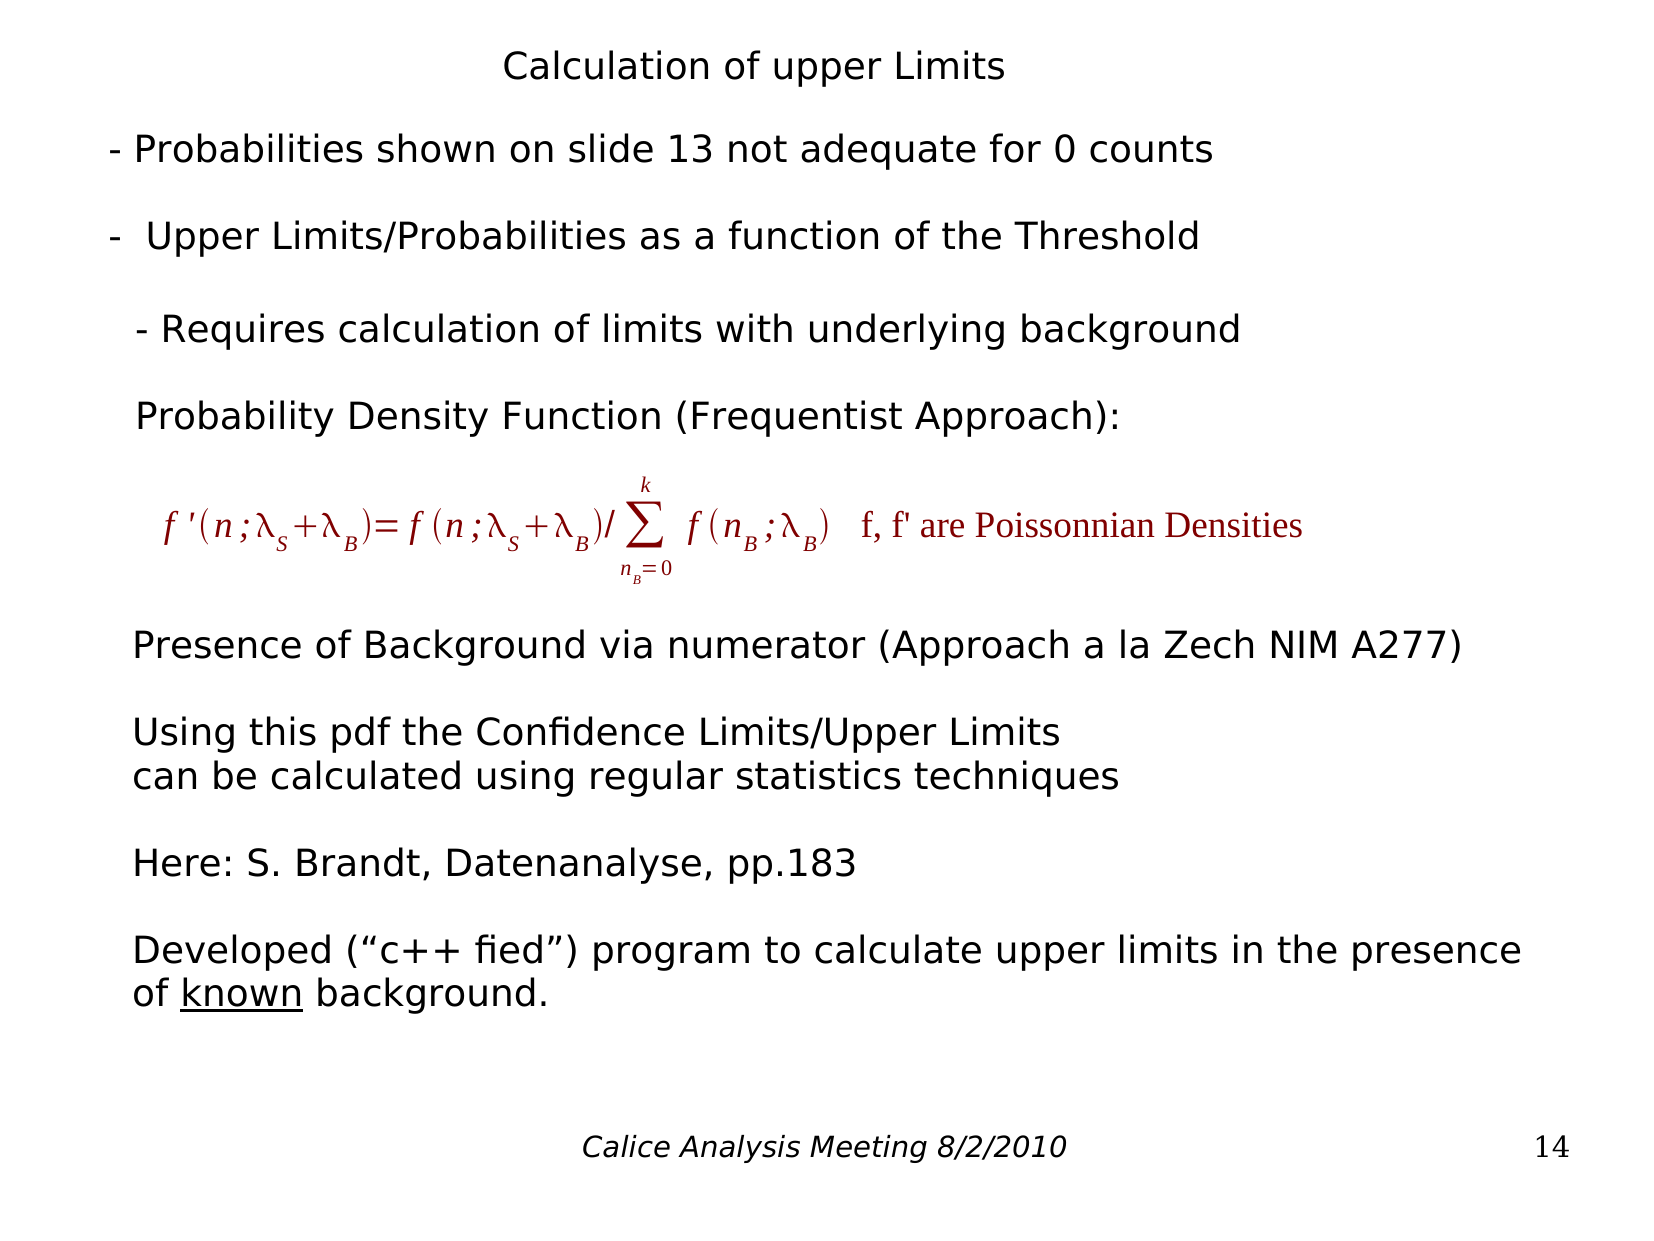

Calculation of upper Limits
- Probabilities shown on slide 13 not adequate for 0 counts
- Upper Limits/Probabilities as a function of the Threshold
- Requires calculation of limits with underlying background
Probability Density Function (Frequentist Approach):
Presence of Background via numerator (Approach a la Zech NIM A277)
Using this pdf the Confidence Limits/Upper Limits
can be calculated using regular statistics techniques
Here: S. Brandt, Datenanalyse, pp.183
Developed (“c++ fied”) program to calculate upper limits in the presence
of known background.
14